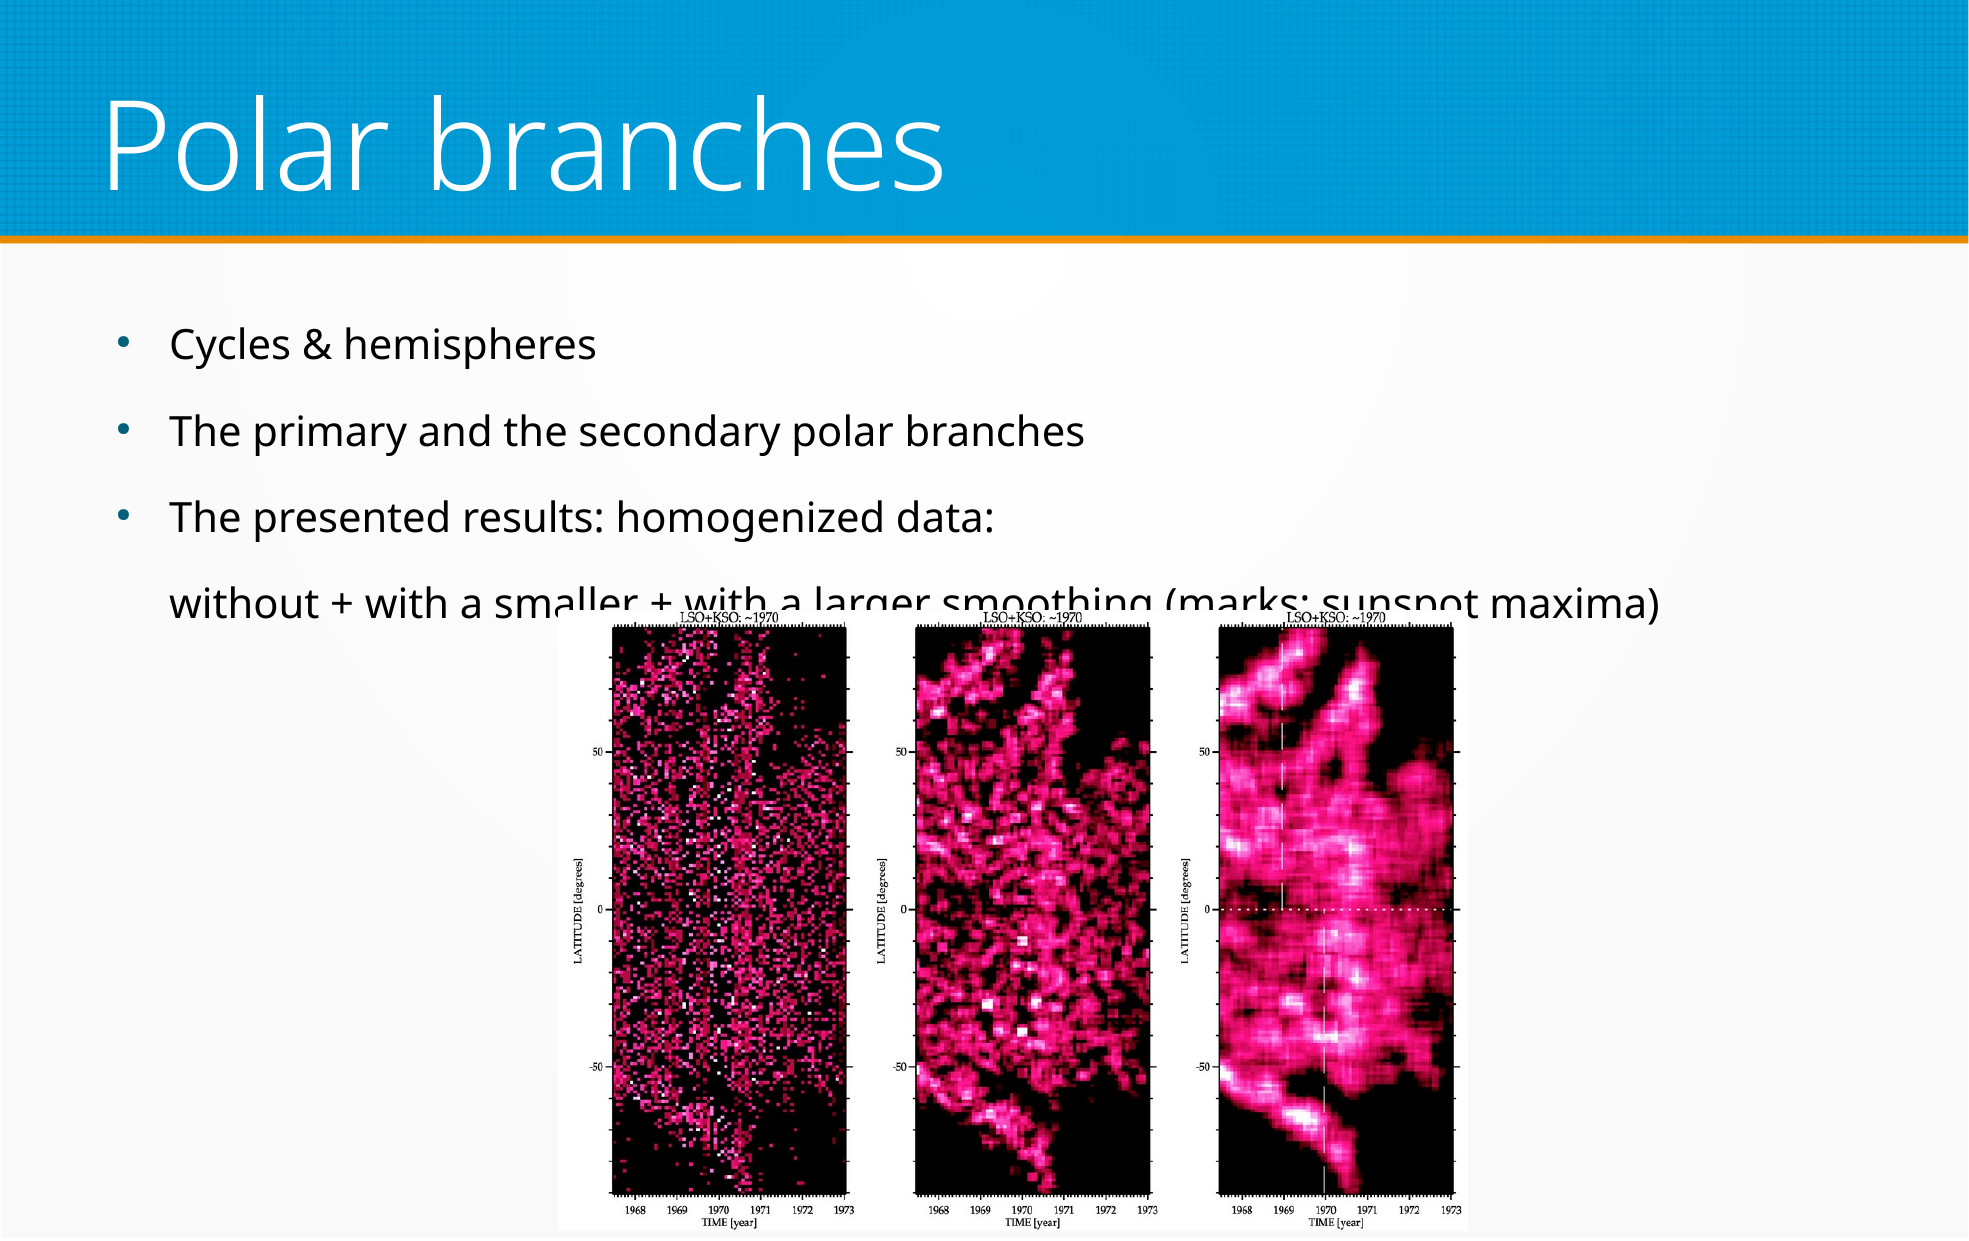

# Polar branches
Cycles & hemispheres
The primary and the secondary polar branches
The presented results: homogenized data:
without + with a smaller + with a larger smoothing (marks: sunspot maxima)